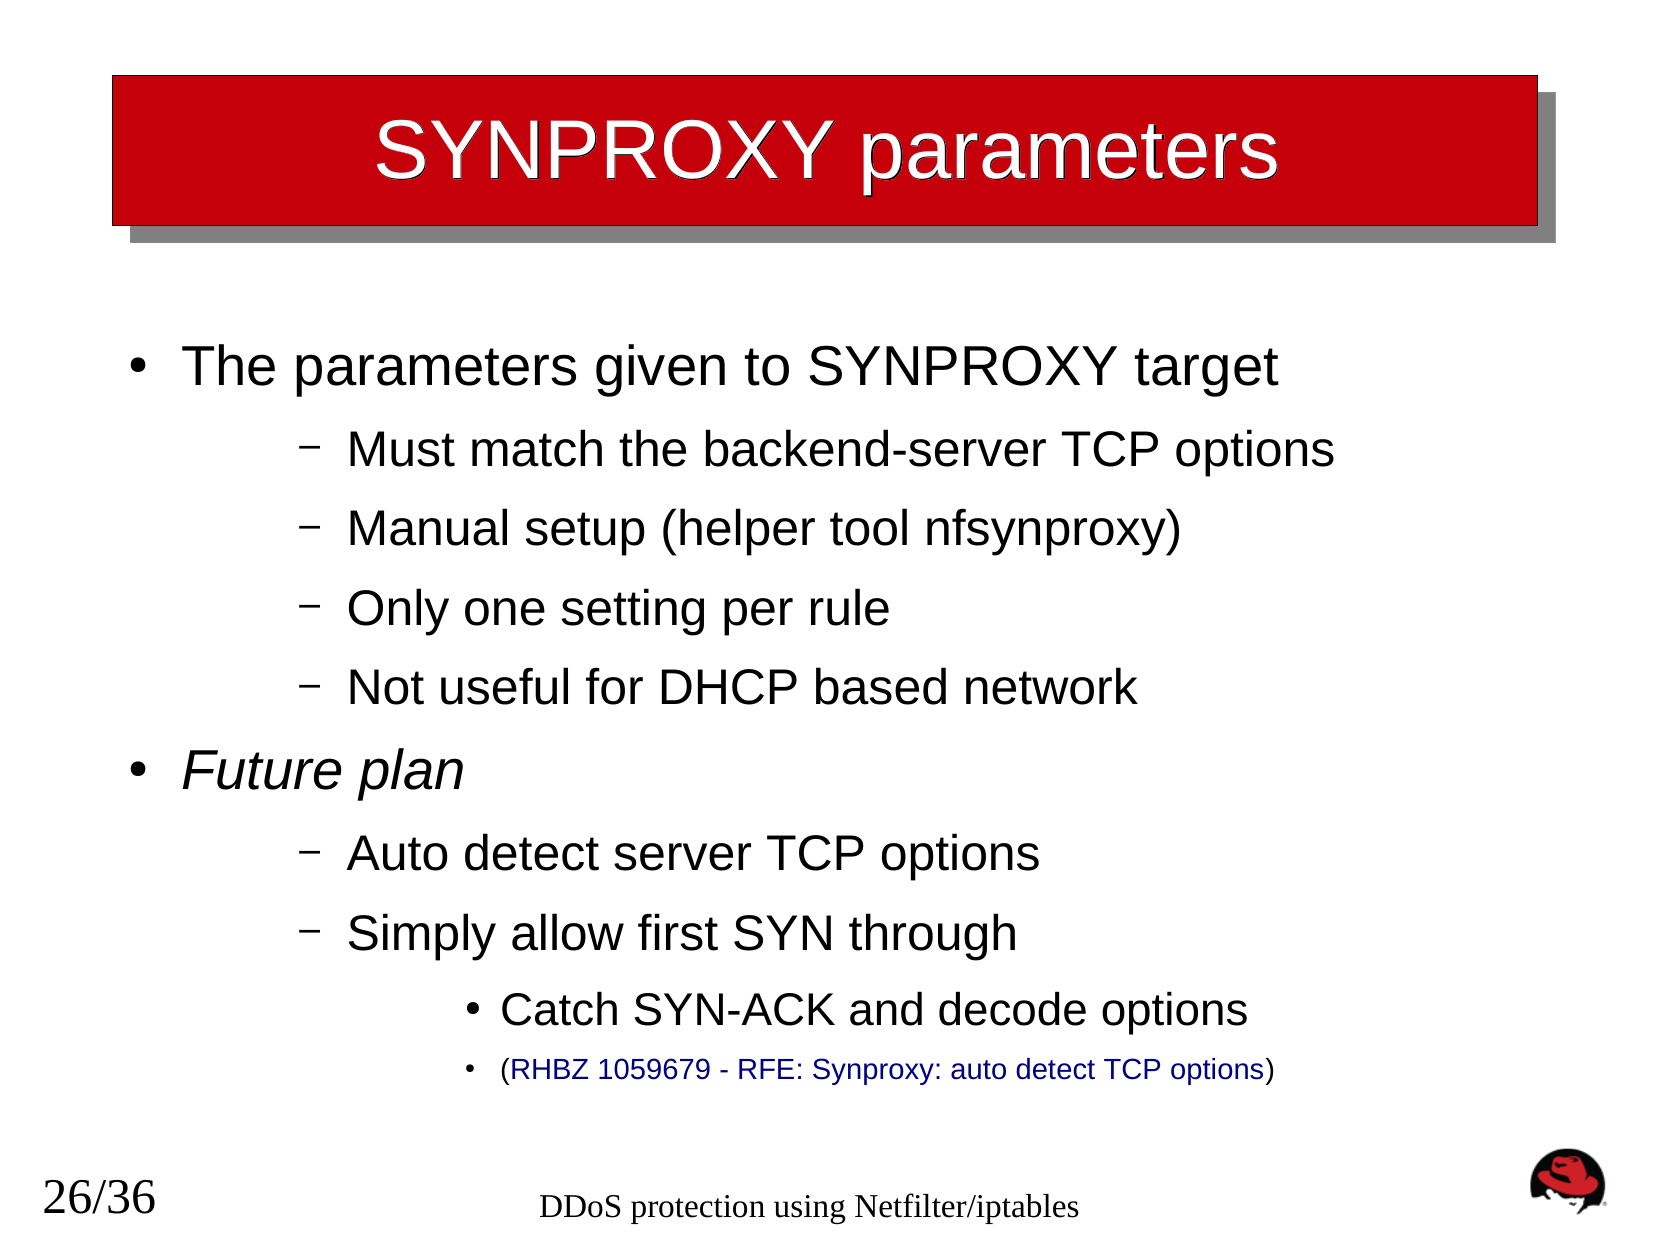

# SYNPROXY parameters
The parameters given to SYNPROXY target
Must match the backend-server TCP options
Manual setup (helper tool nfsynproxy)
Only one setting per rule
Not useful for DHCP based network
Future plan
Auto detect server TCP options
Simply allow first SYN through
Catch SYN-ACK and decode options
(RHBZ 1059679 - RFE: Synproxy: auto detect TCP options)